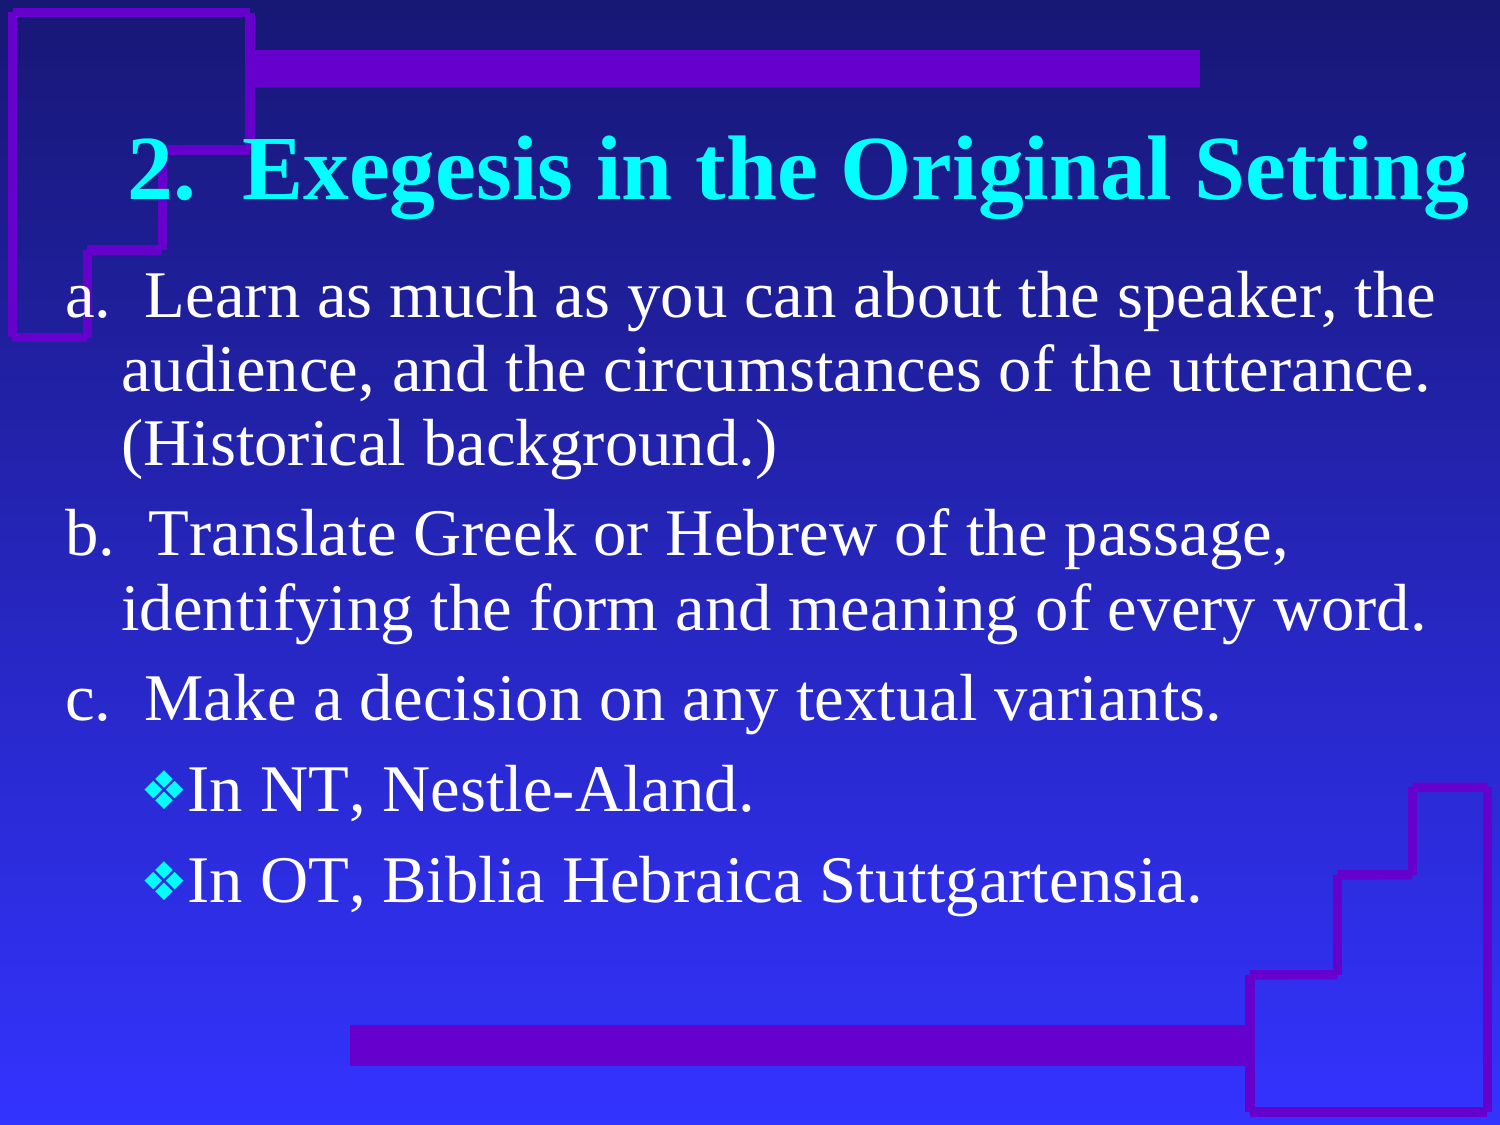

# 2. Exegesis in the Original Setting
a. Learn as much as you can about the speaker, the audience, and the circumstances of the utterance. (Historical background.)
b. Translate Greek or Hebrew of the passage, identifying the form and meaning of every word.
c. Make a decision on any textual variants.
In NT, Nestle-Aland.
In OT, Biblia Hebraica Stuttgartensia.